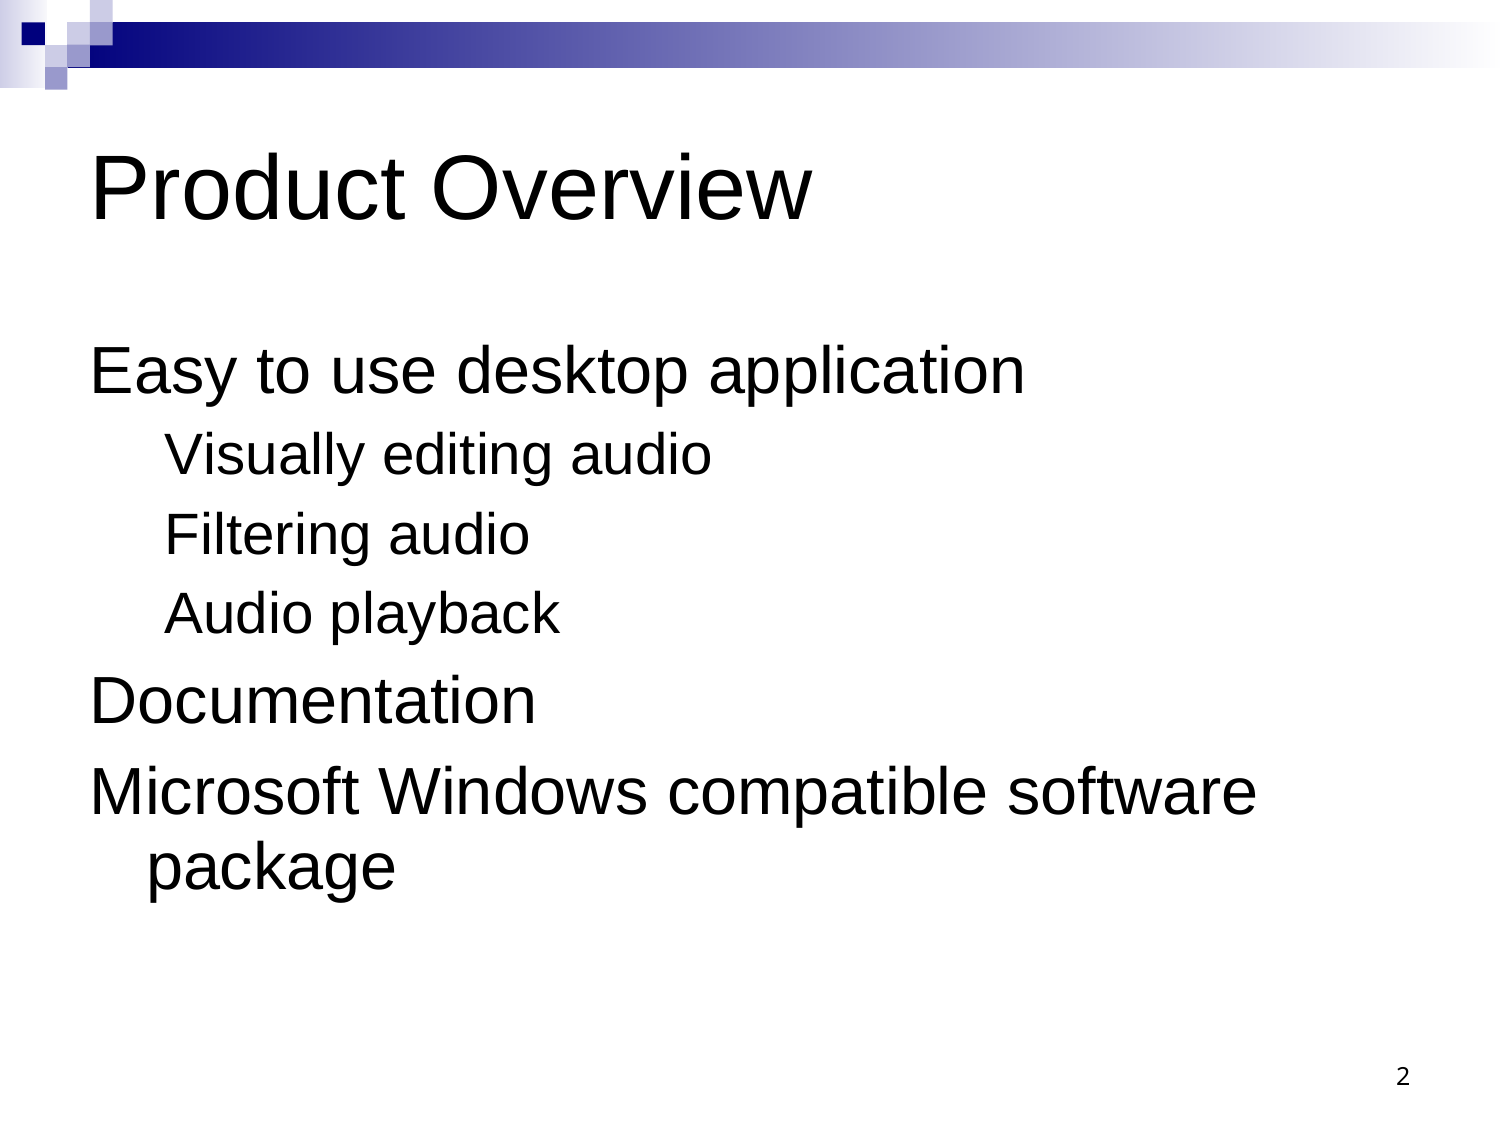

# Product Overview
Easy to use desktop application
Visually editing audio
Filtering audio
Audio playback
Documentation
Microsoft Windows compatible software package
2